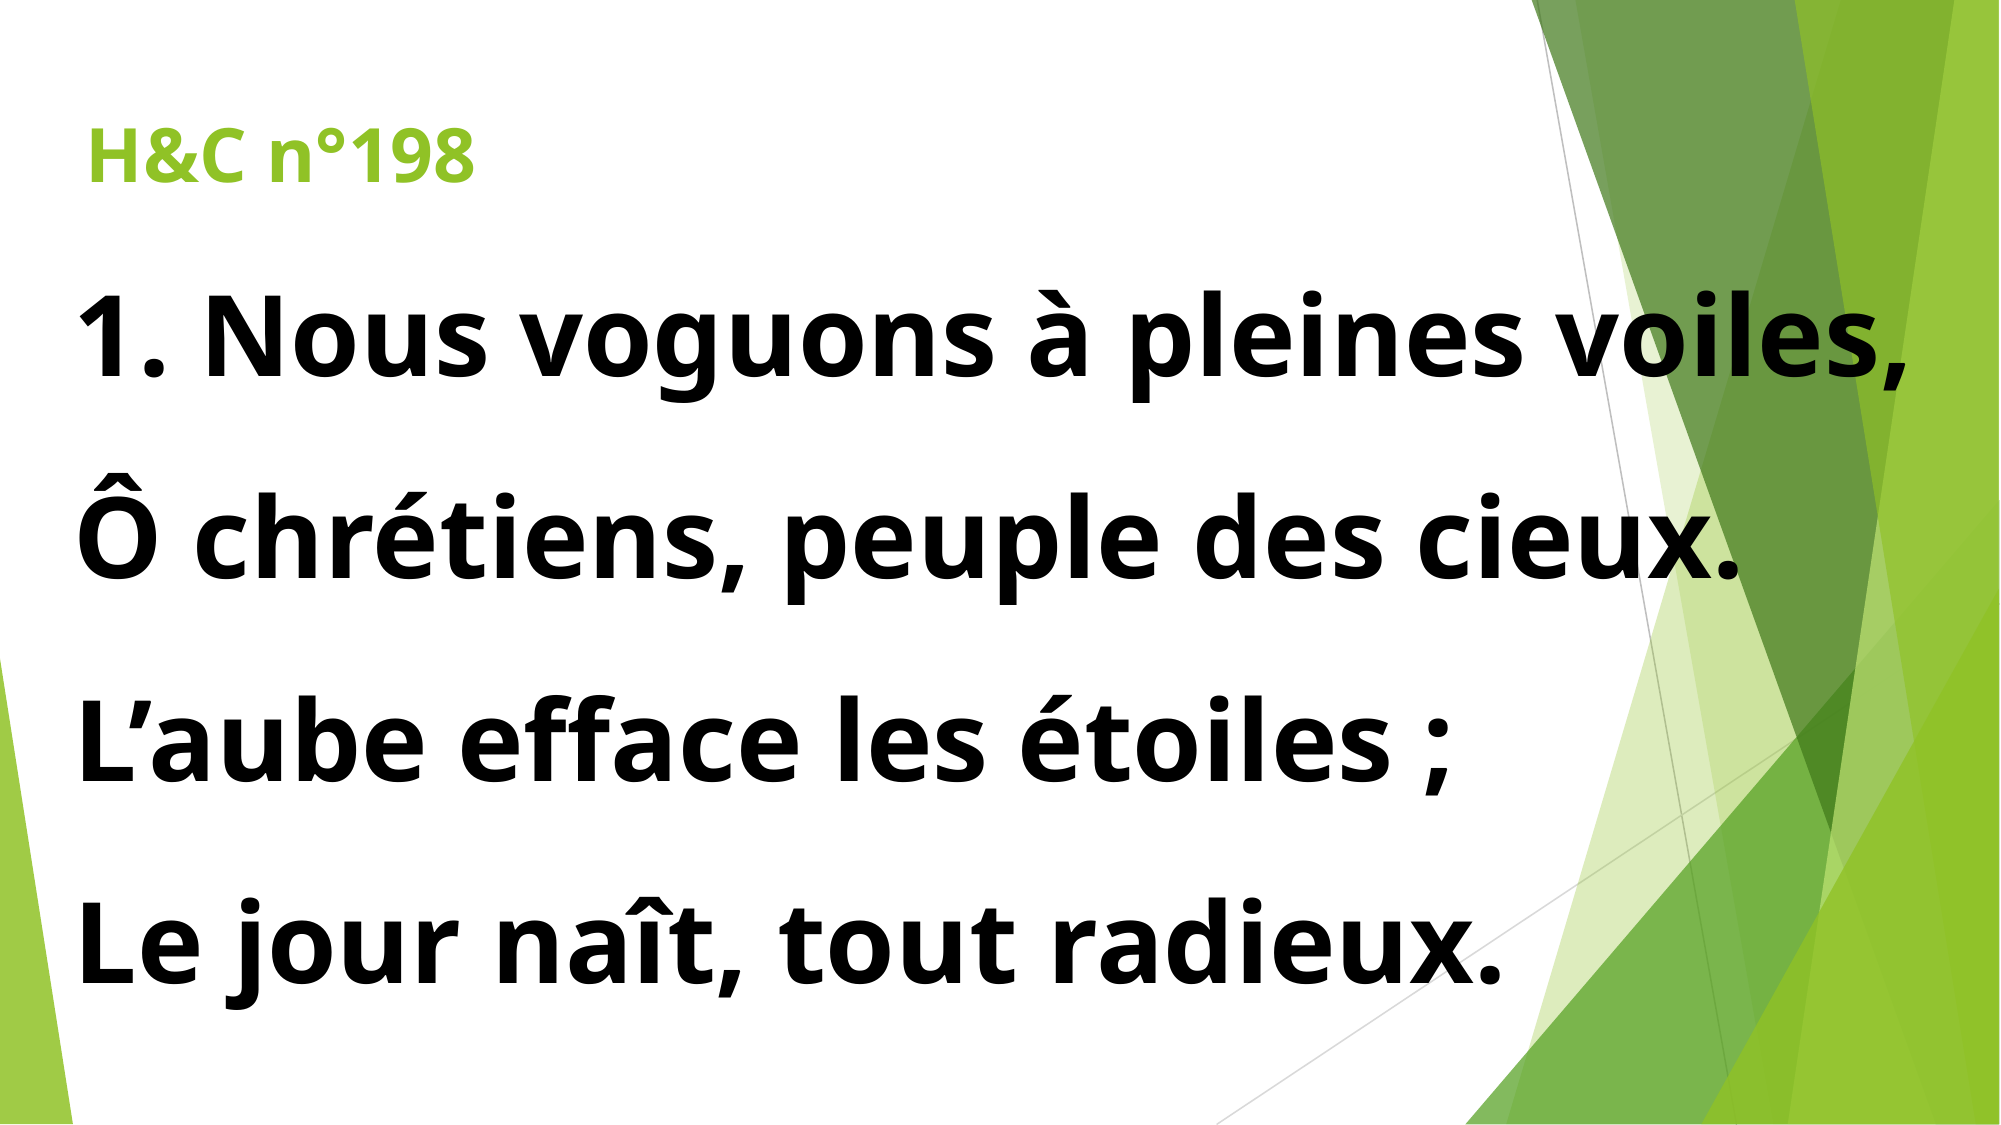

H&C n°198
1. Nous voguons à pleines voiles,
Ô chrétiens, peuple des cieux.
L’aube efface les étoiles ;
Le jour naît, tout radieux.